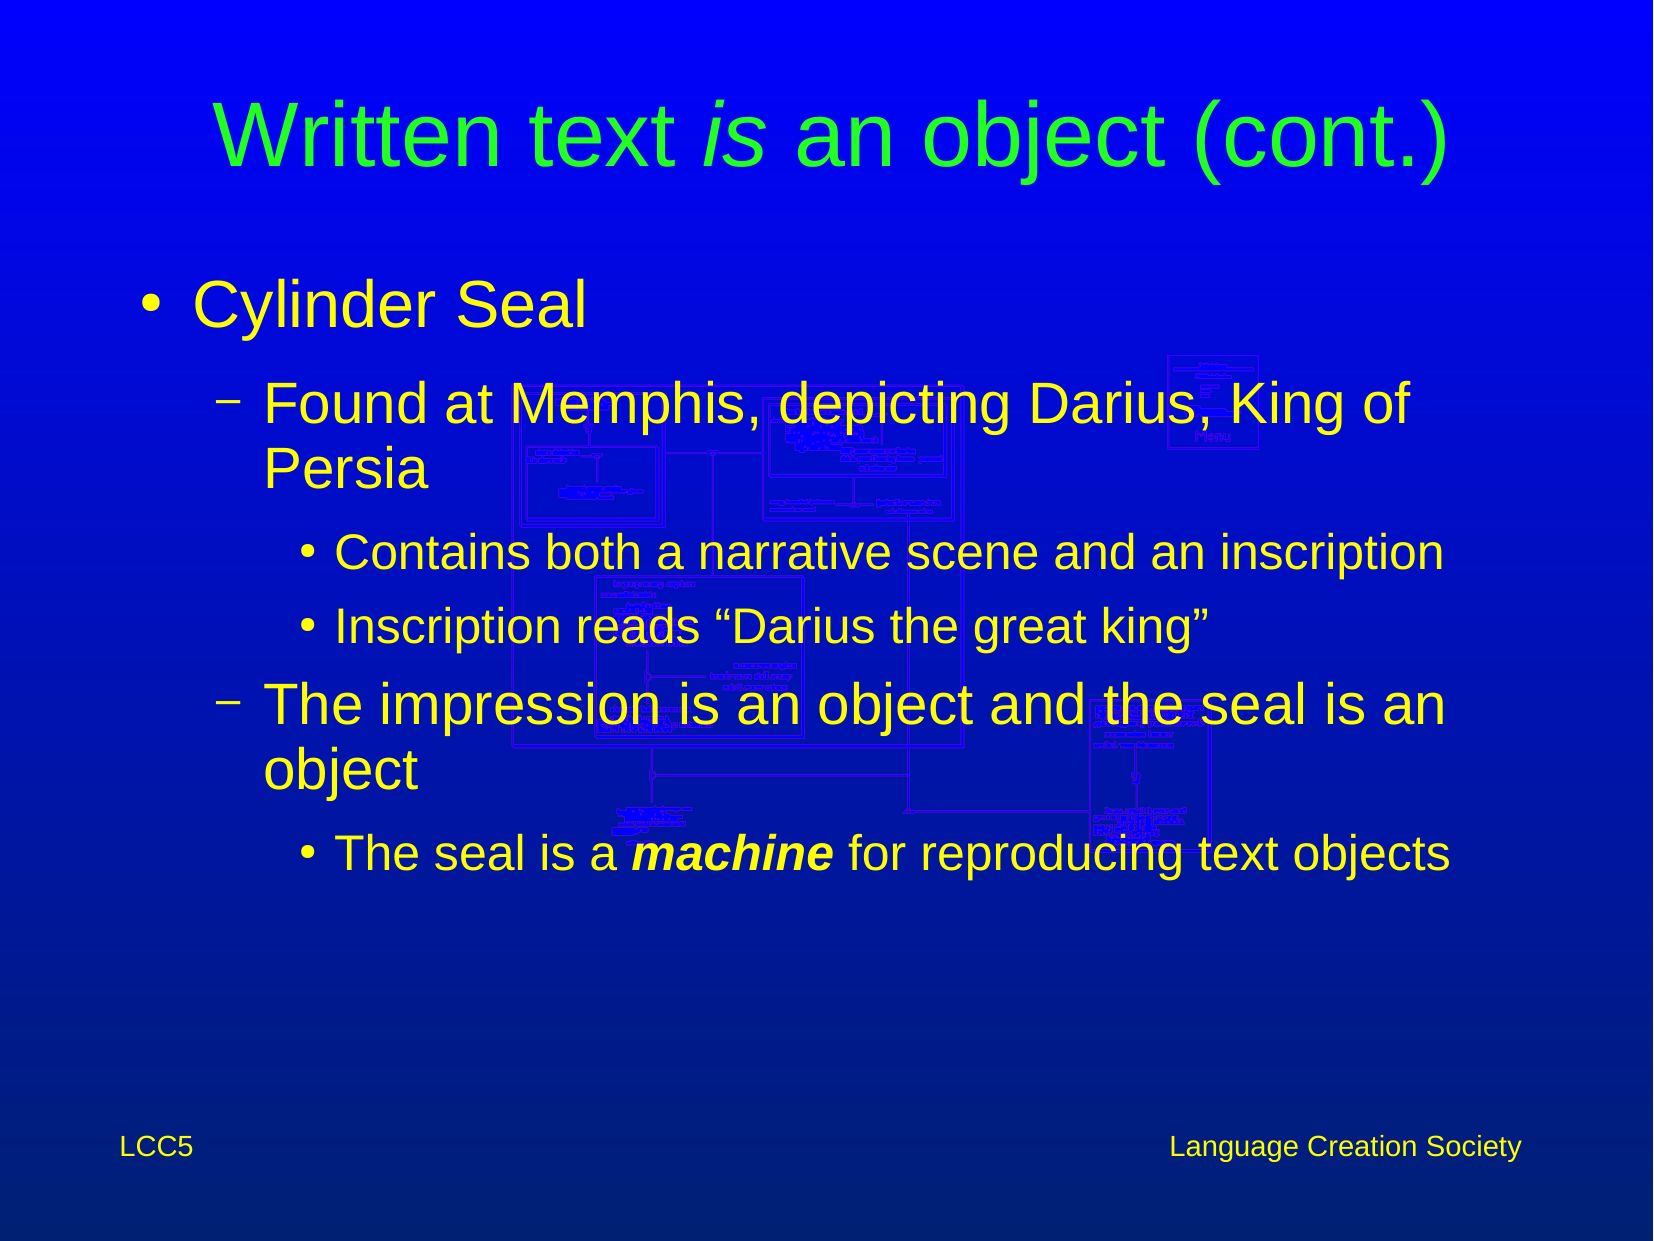

# Written text is an object (cont.)
Cylinder Seal
Found at Memphis, depicting Darius, King of Persia
Contains both a narrative scene and an inscription
Inscription reads “Darius the great king”
The impression is an object and the seal is an object
The seal is a machine for reproducing text objects